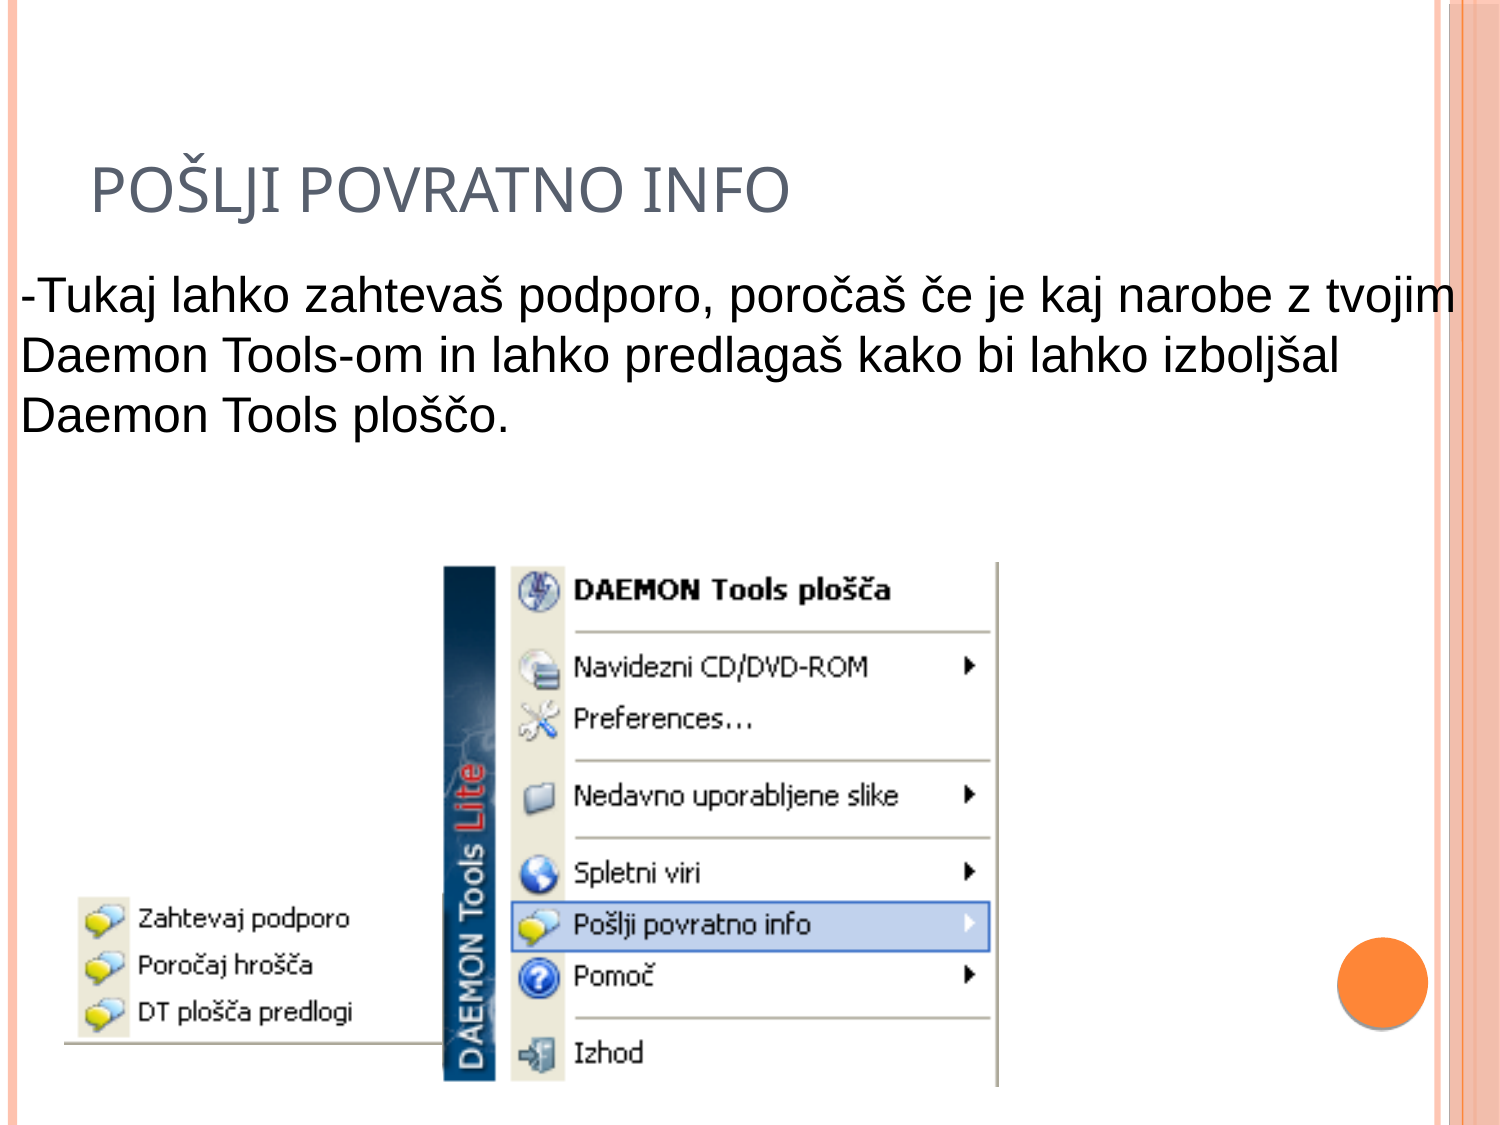

# Pošlji povratno info
-Tukaj lahko zahtevaš podporo, poročaš če je kaj narobe z tvojim Daemon Tools-om in lahko predlagaš kako bi lahko izboljšal Daemon Tools ploščo.